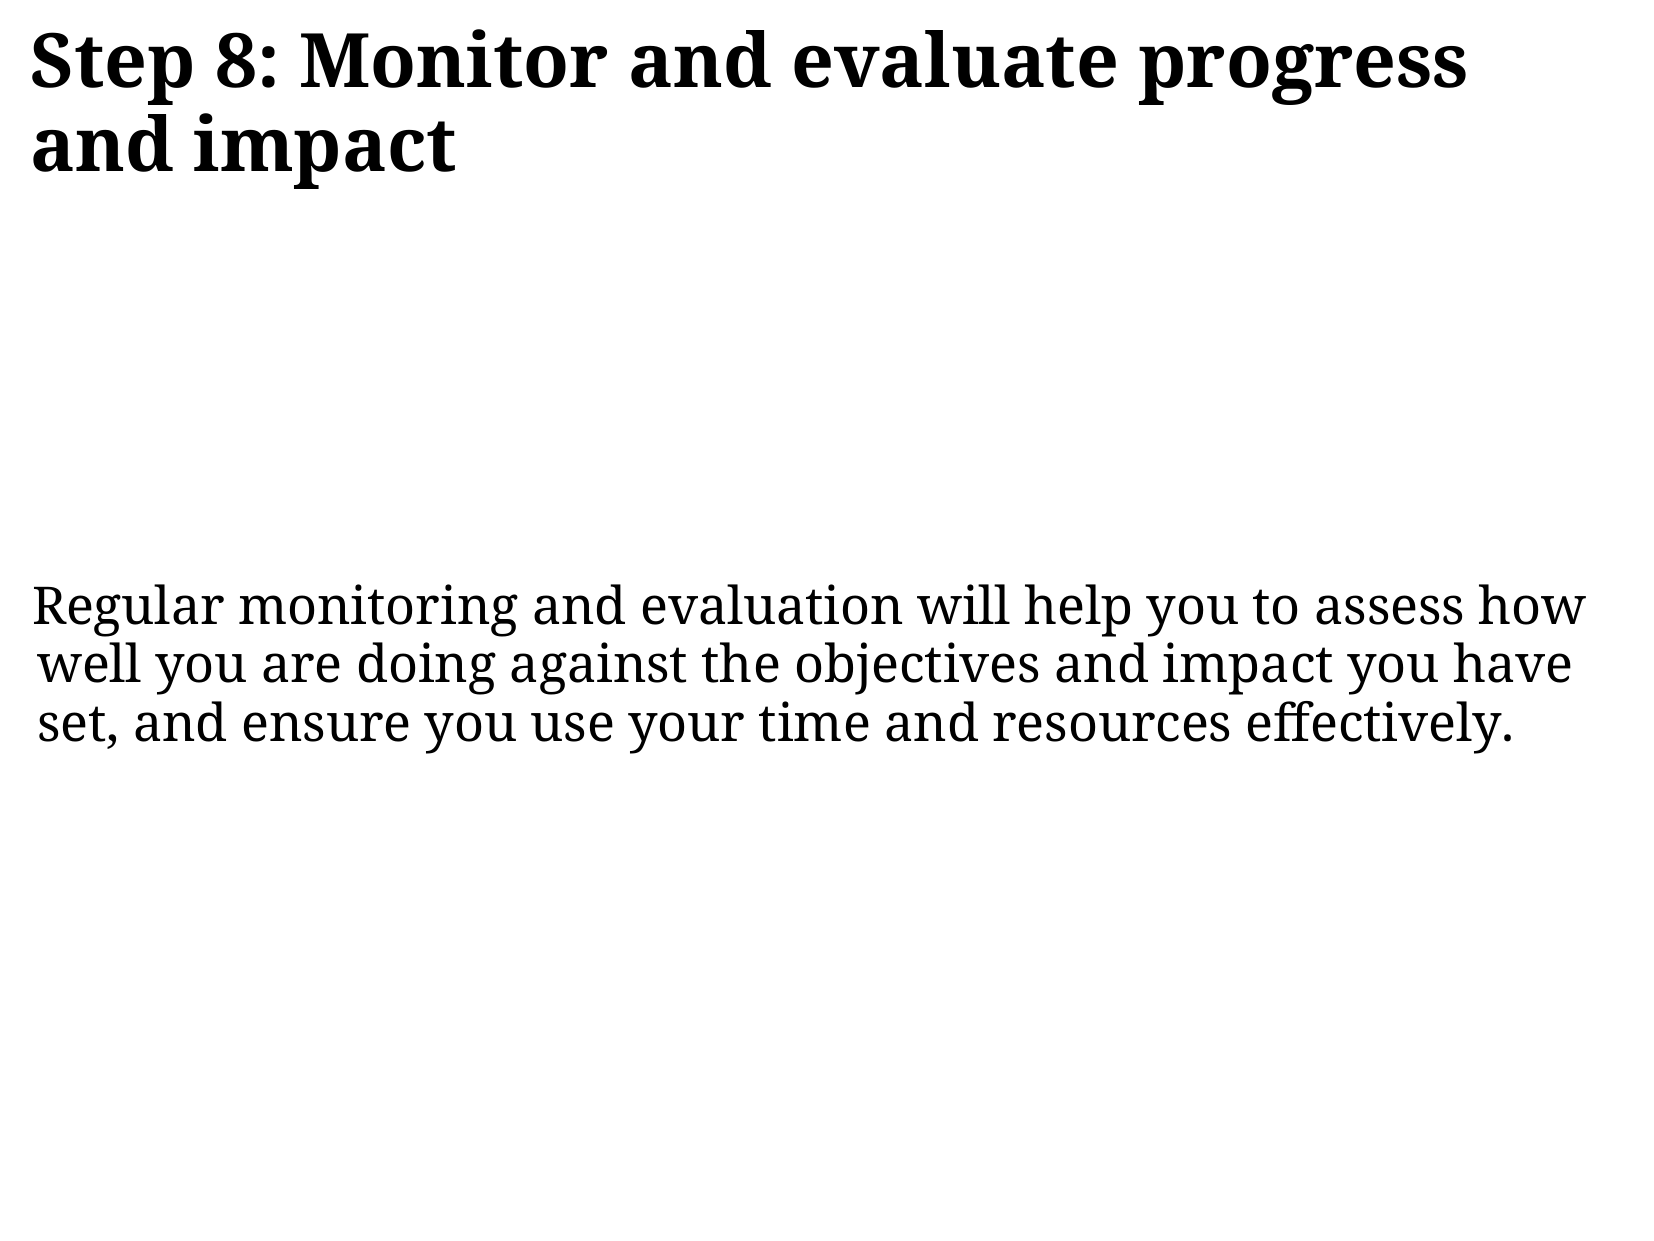

# Step 8: Monitor and evaluate progress and impact
Regular monitoring and evaluation will help you to assess how well you are doing against the objectives and impact you have set, and ensure you use your time and resources effectively.